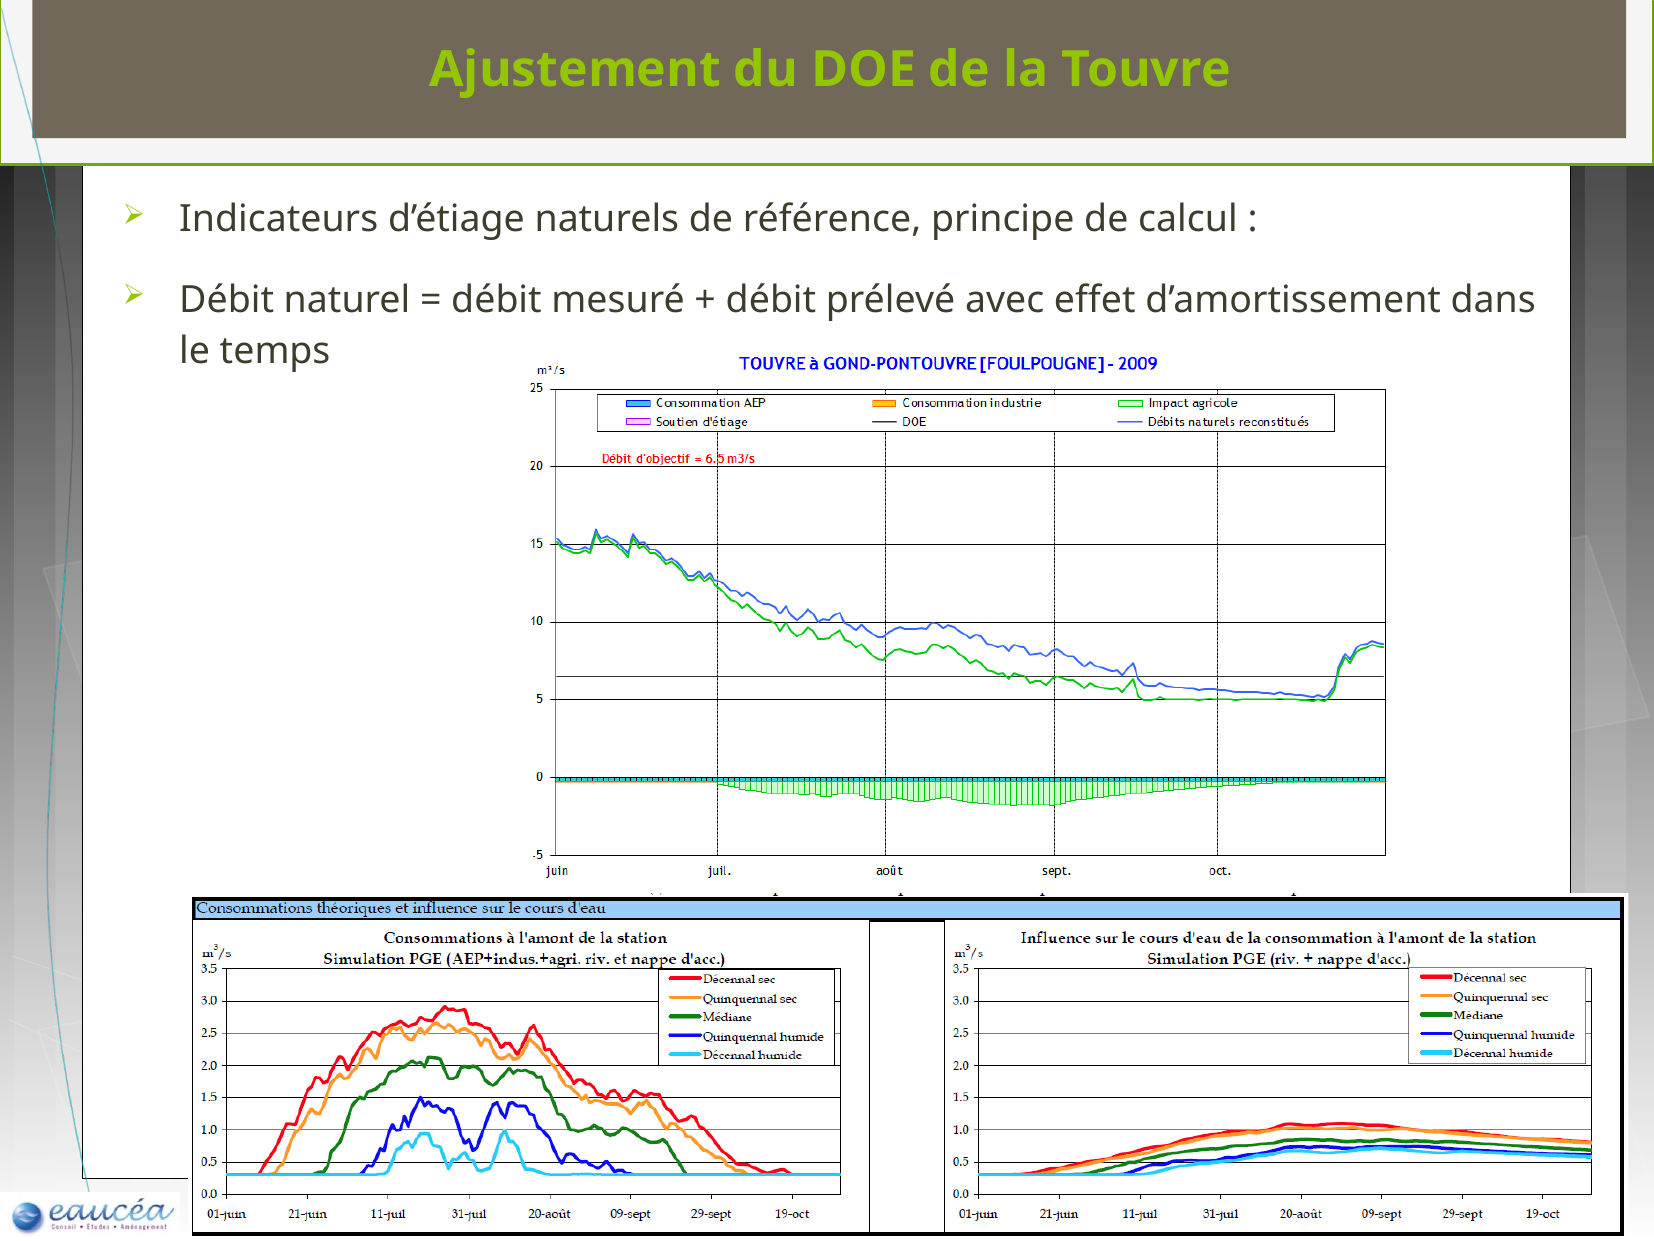

# Ajustement du DOE de la Touvre
Indicateurs d’étiage naturels de référence, principe de calcul :
Débit naturel = débit mesuré + débit prélevé avec effet d’amortissement dans le temps